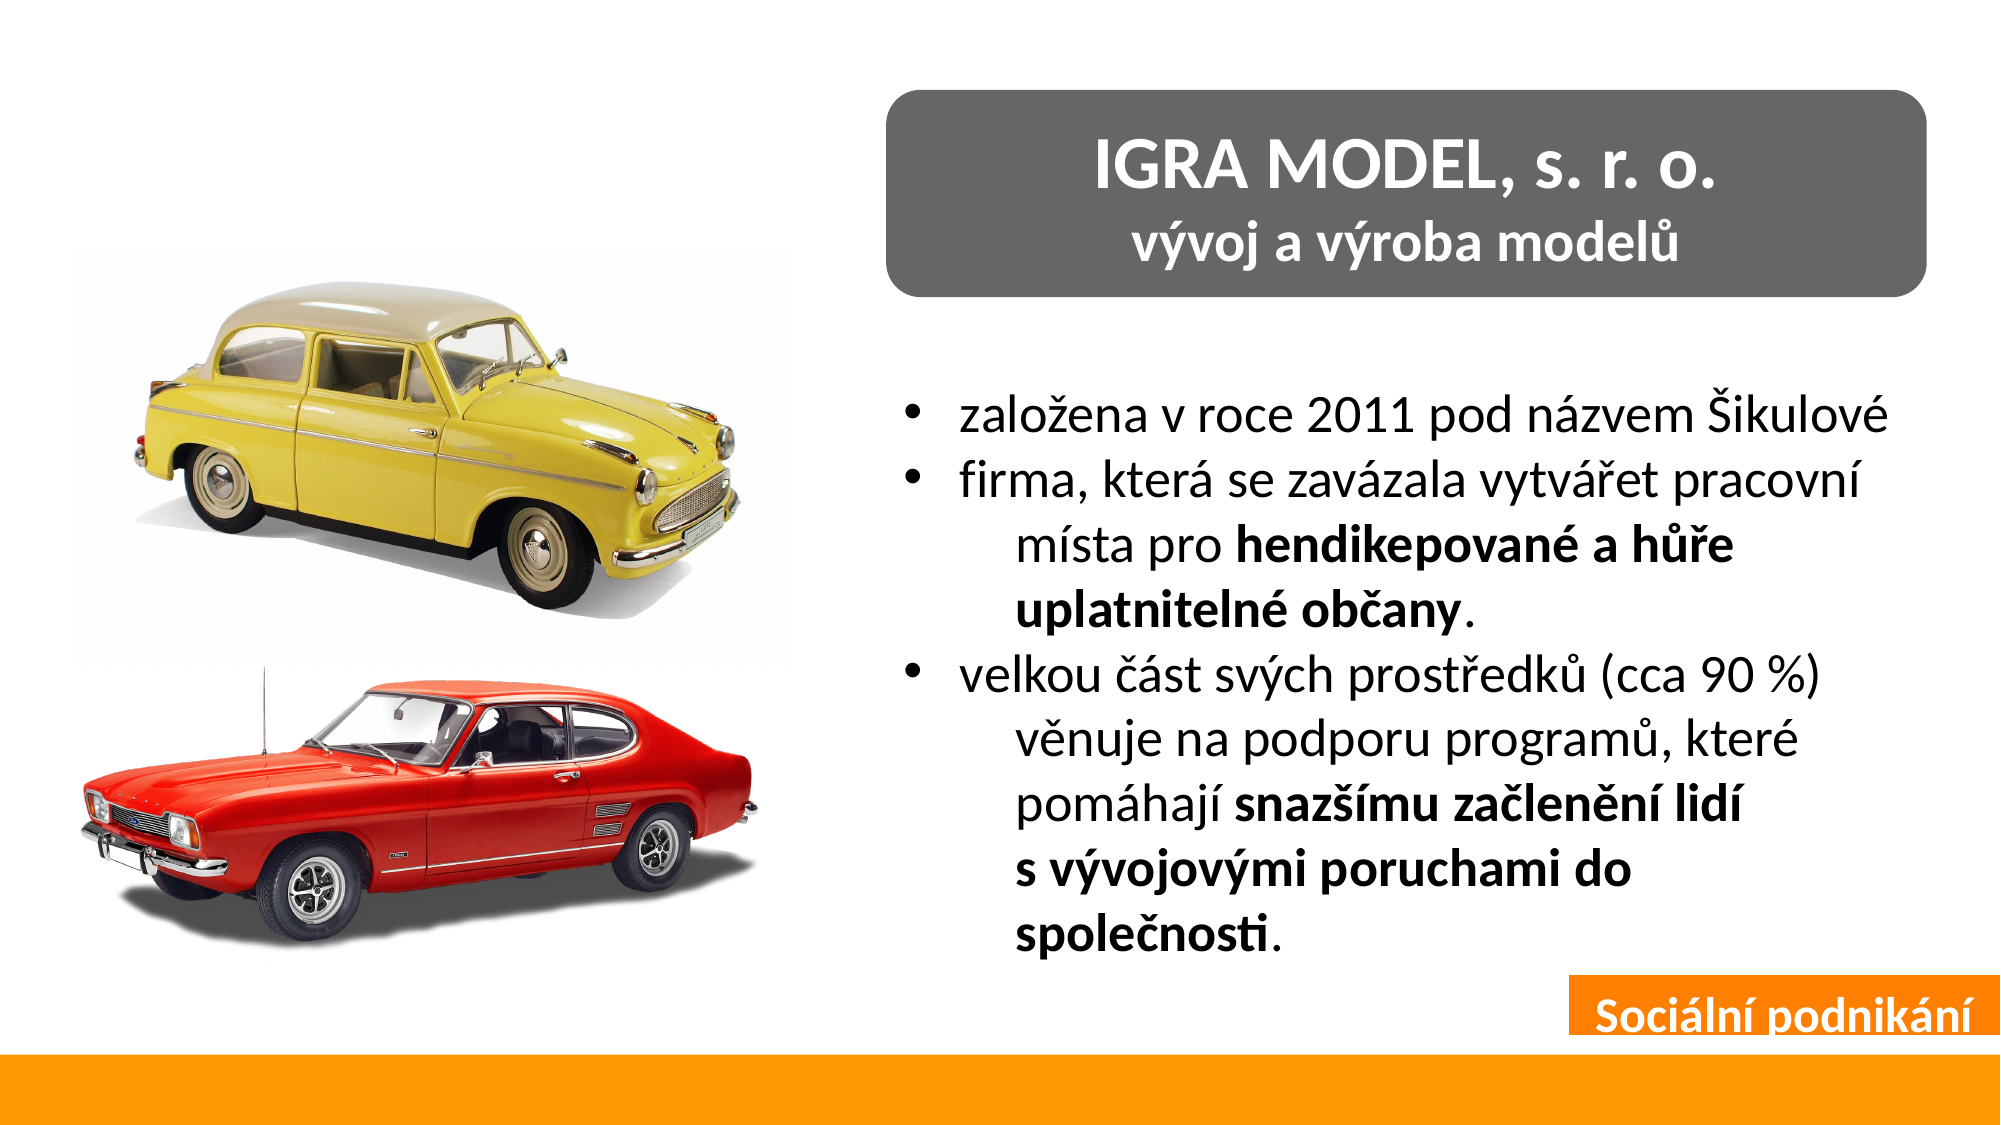

IGRA MODEL, s. r. o.
vývoj a výroba modelů
založena v roce 2011 pod názvem Šikulové
firma, která se zavázala vytvářet pracovní místa pro hendikepované a hůře uplatnitelné občany.
velkou část svých prostředků (cca 90 %) věnuje na podporu programů, které pomáhají snazšímu začlenění lidí s vývojovými poruchami do společnosti.
Sociální podnikání